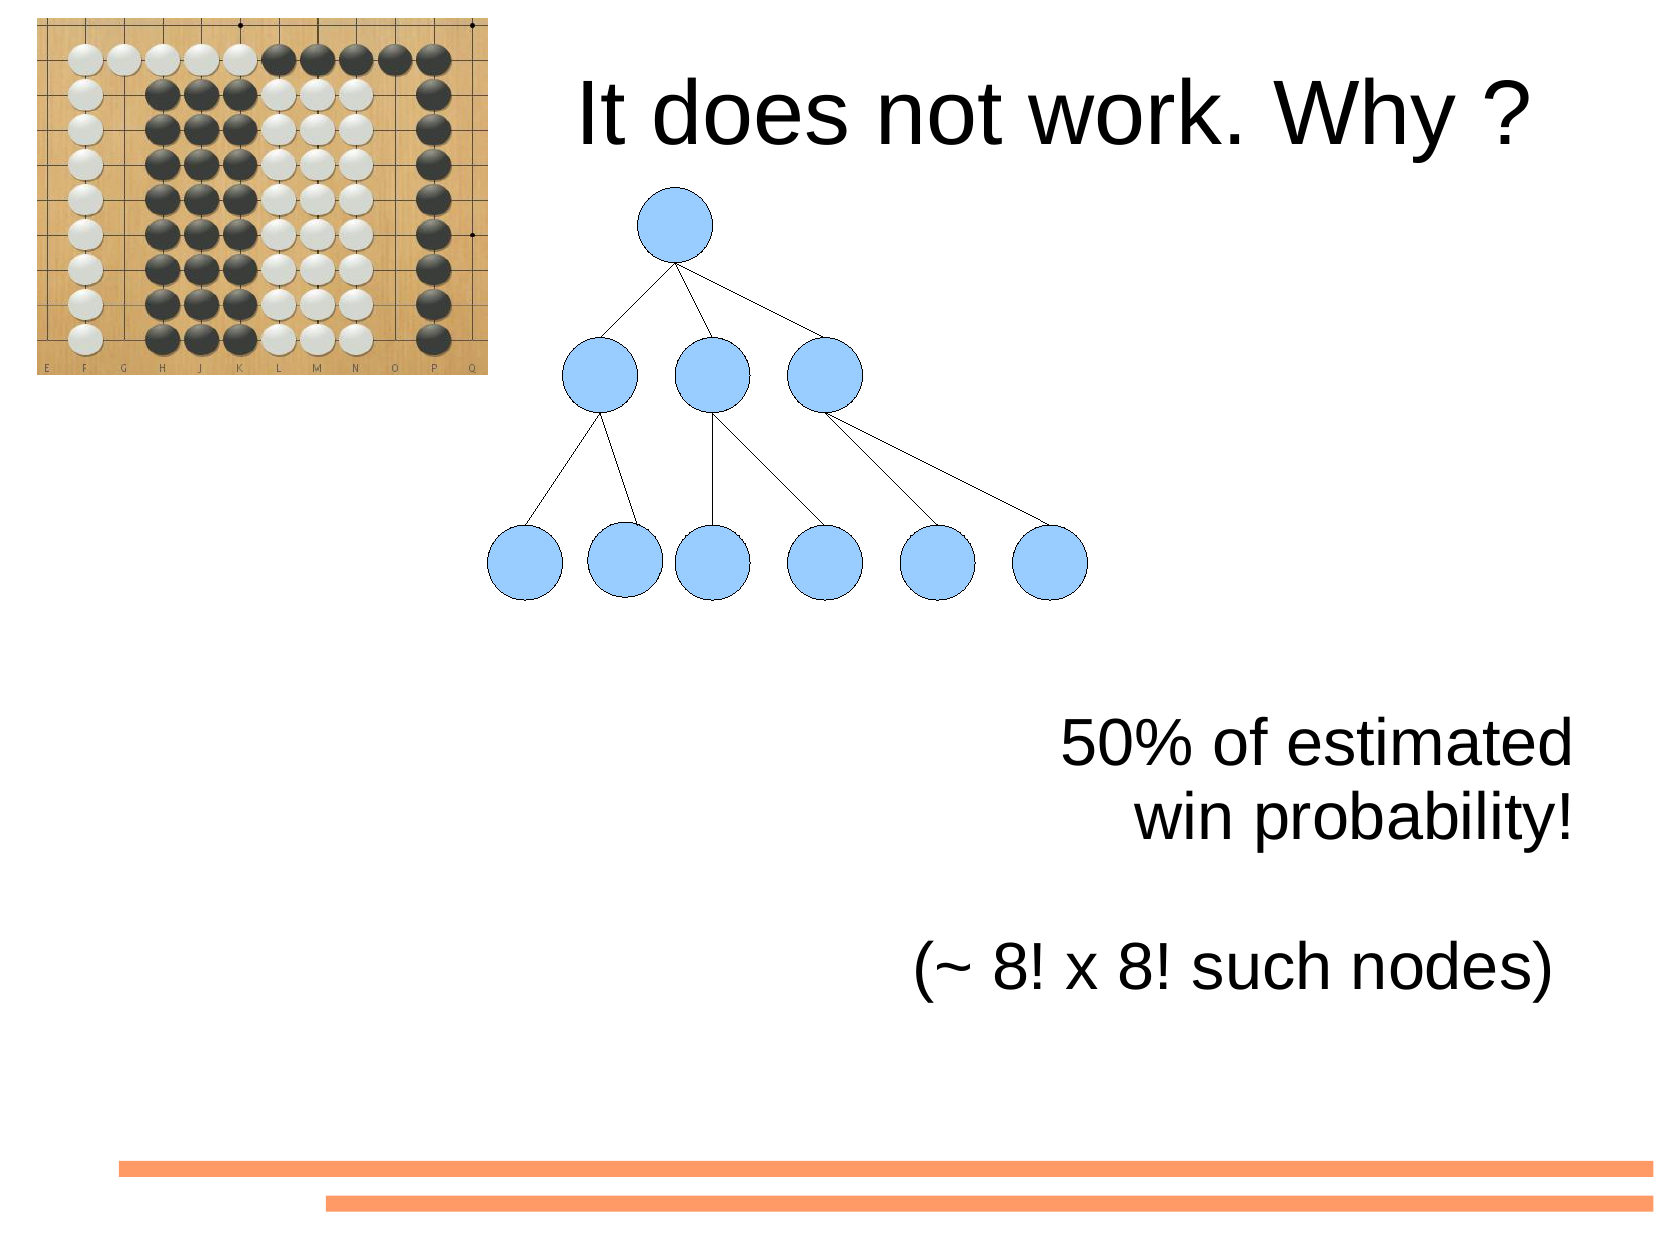

# It does not work. Why ?
50% of estimated
win probability!
 (~ 8! x 8! such nodes)